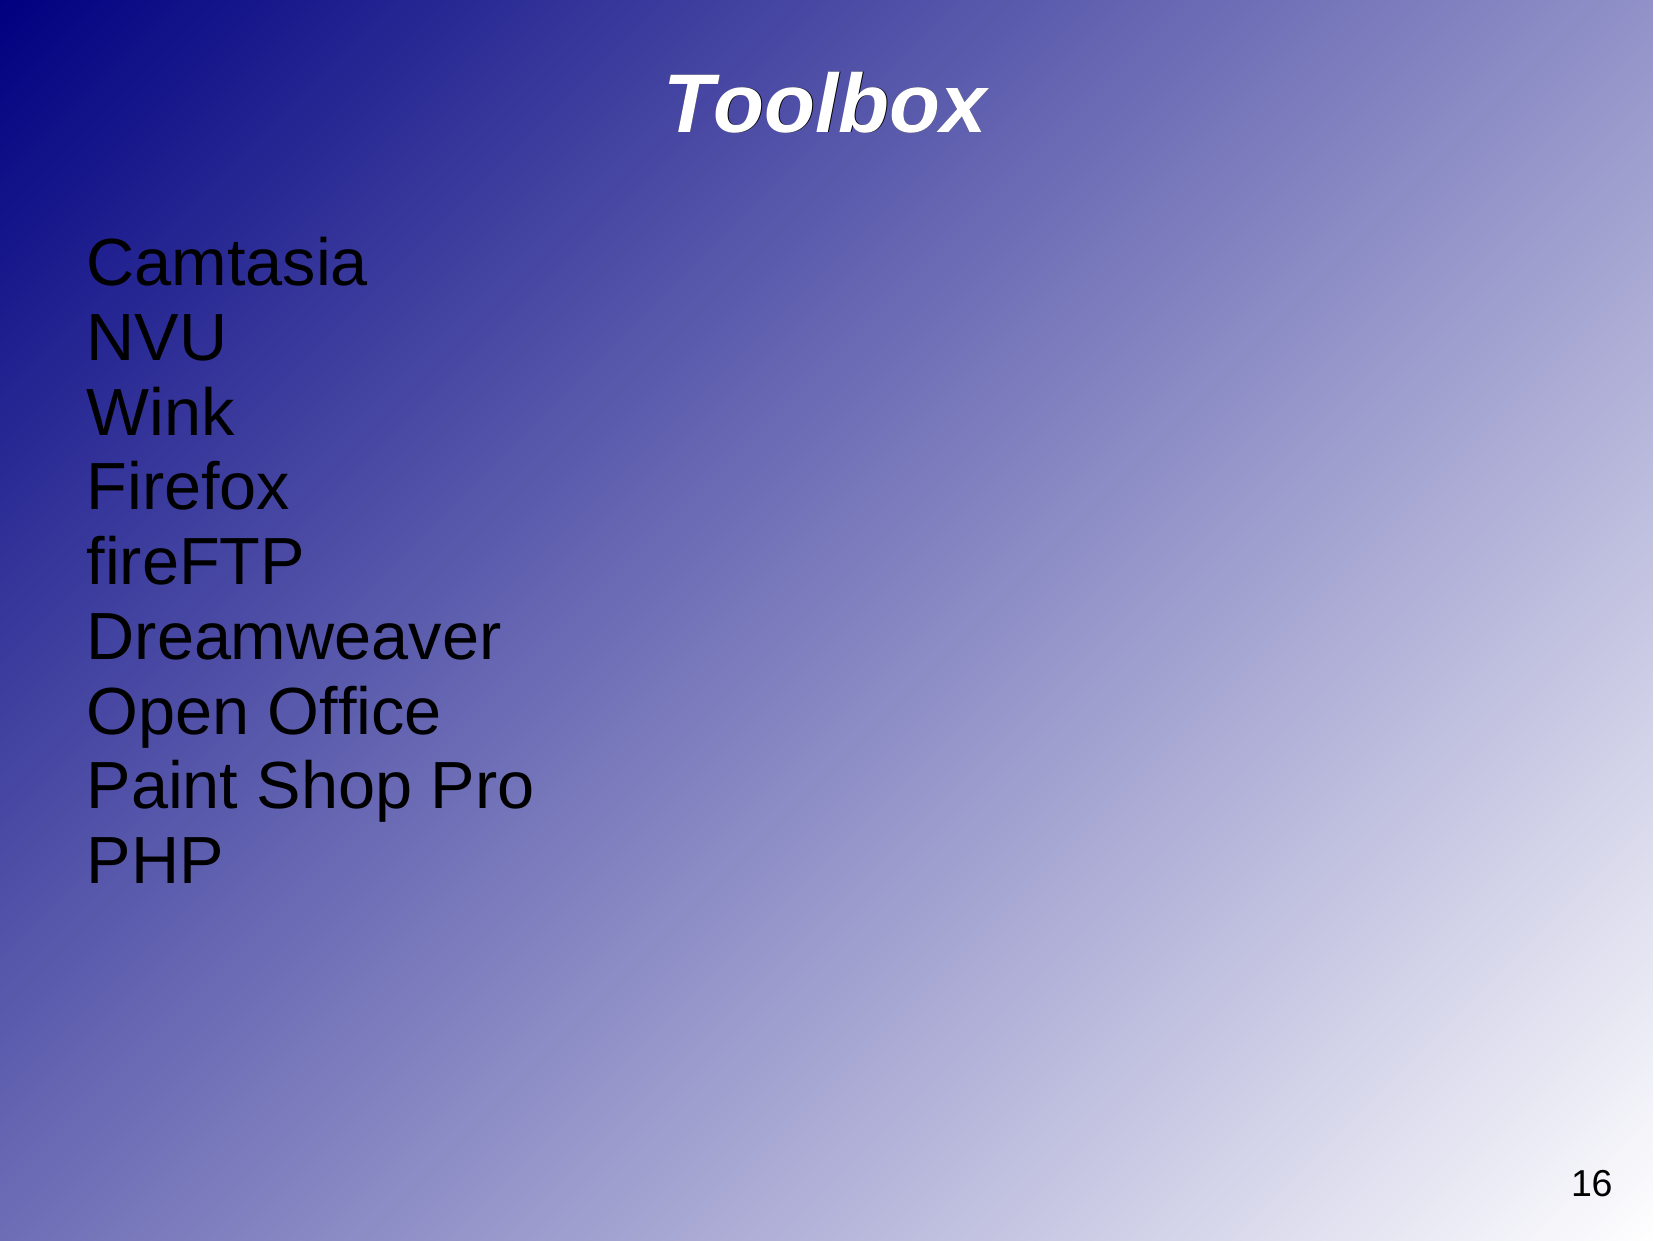

# Toolbox
Camtasia
NVU
Wink
Firefox
fireFTP
Dreamweaver
Open Office
Paint Shop Pro
PHP